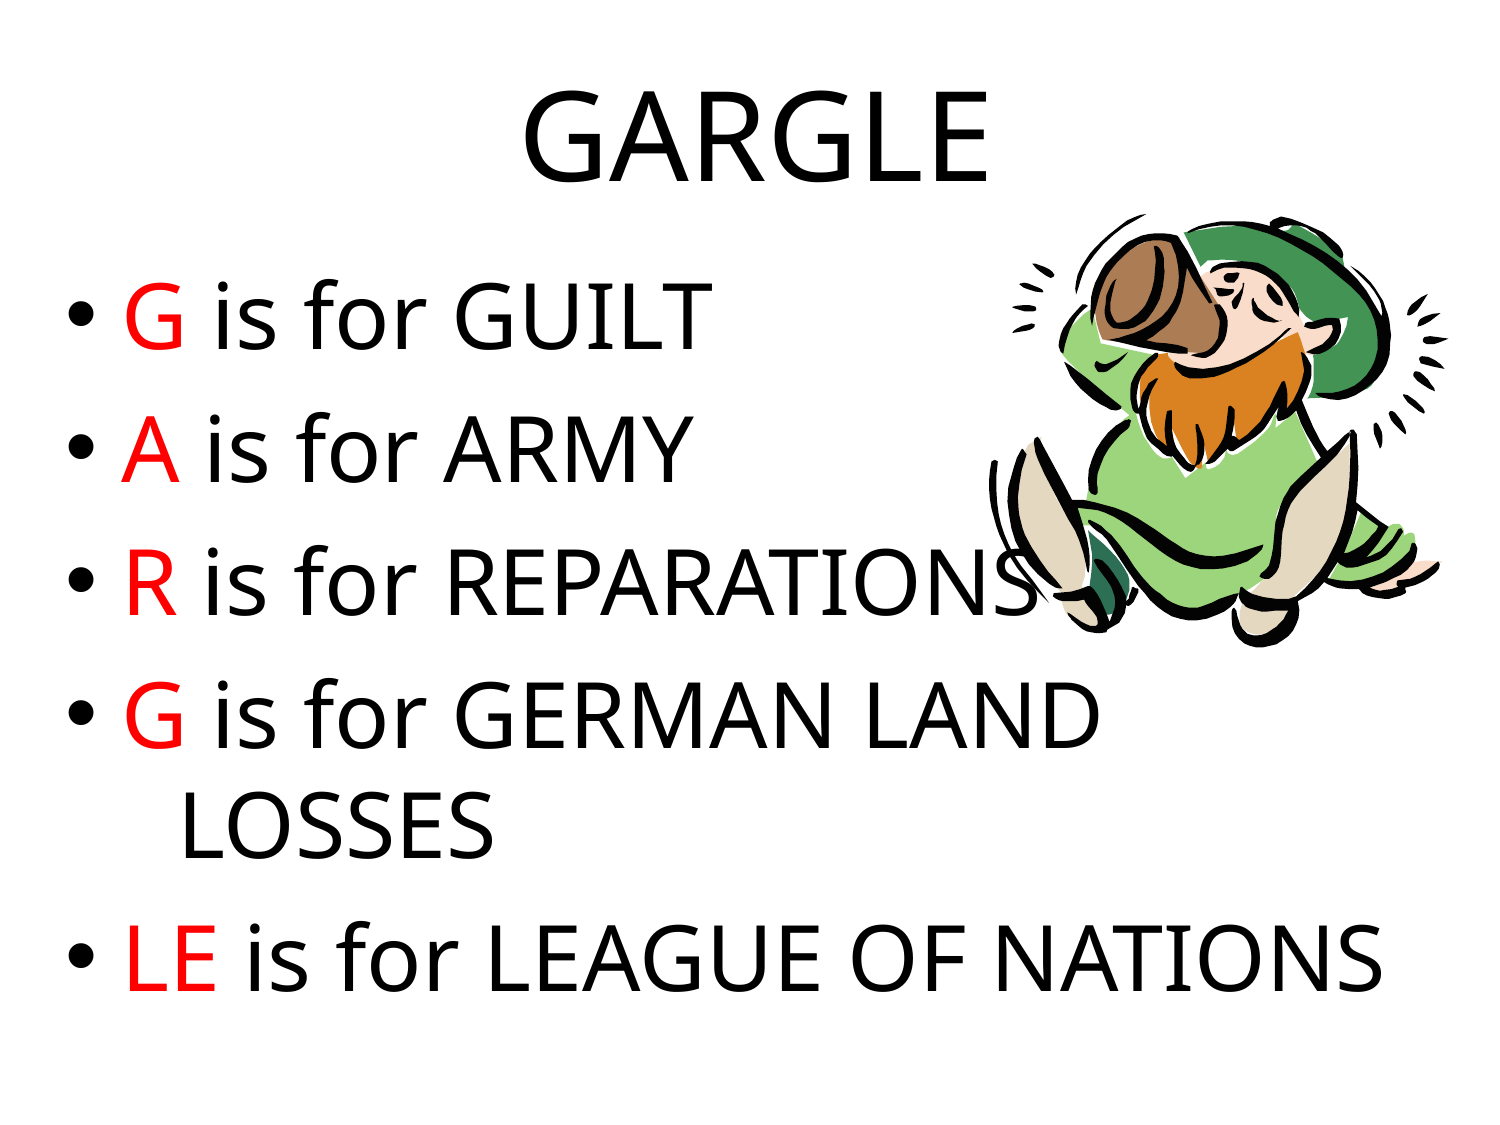

# GARGLE
G is for GUILT
A is for ARMY
R is for REPARATIONS
G is for GERMAN LAND LOSSES
LE is for LEAGUE OF NATIONS